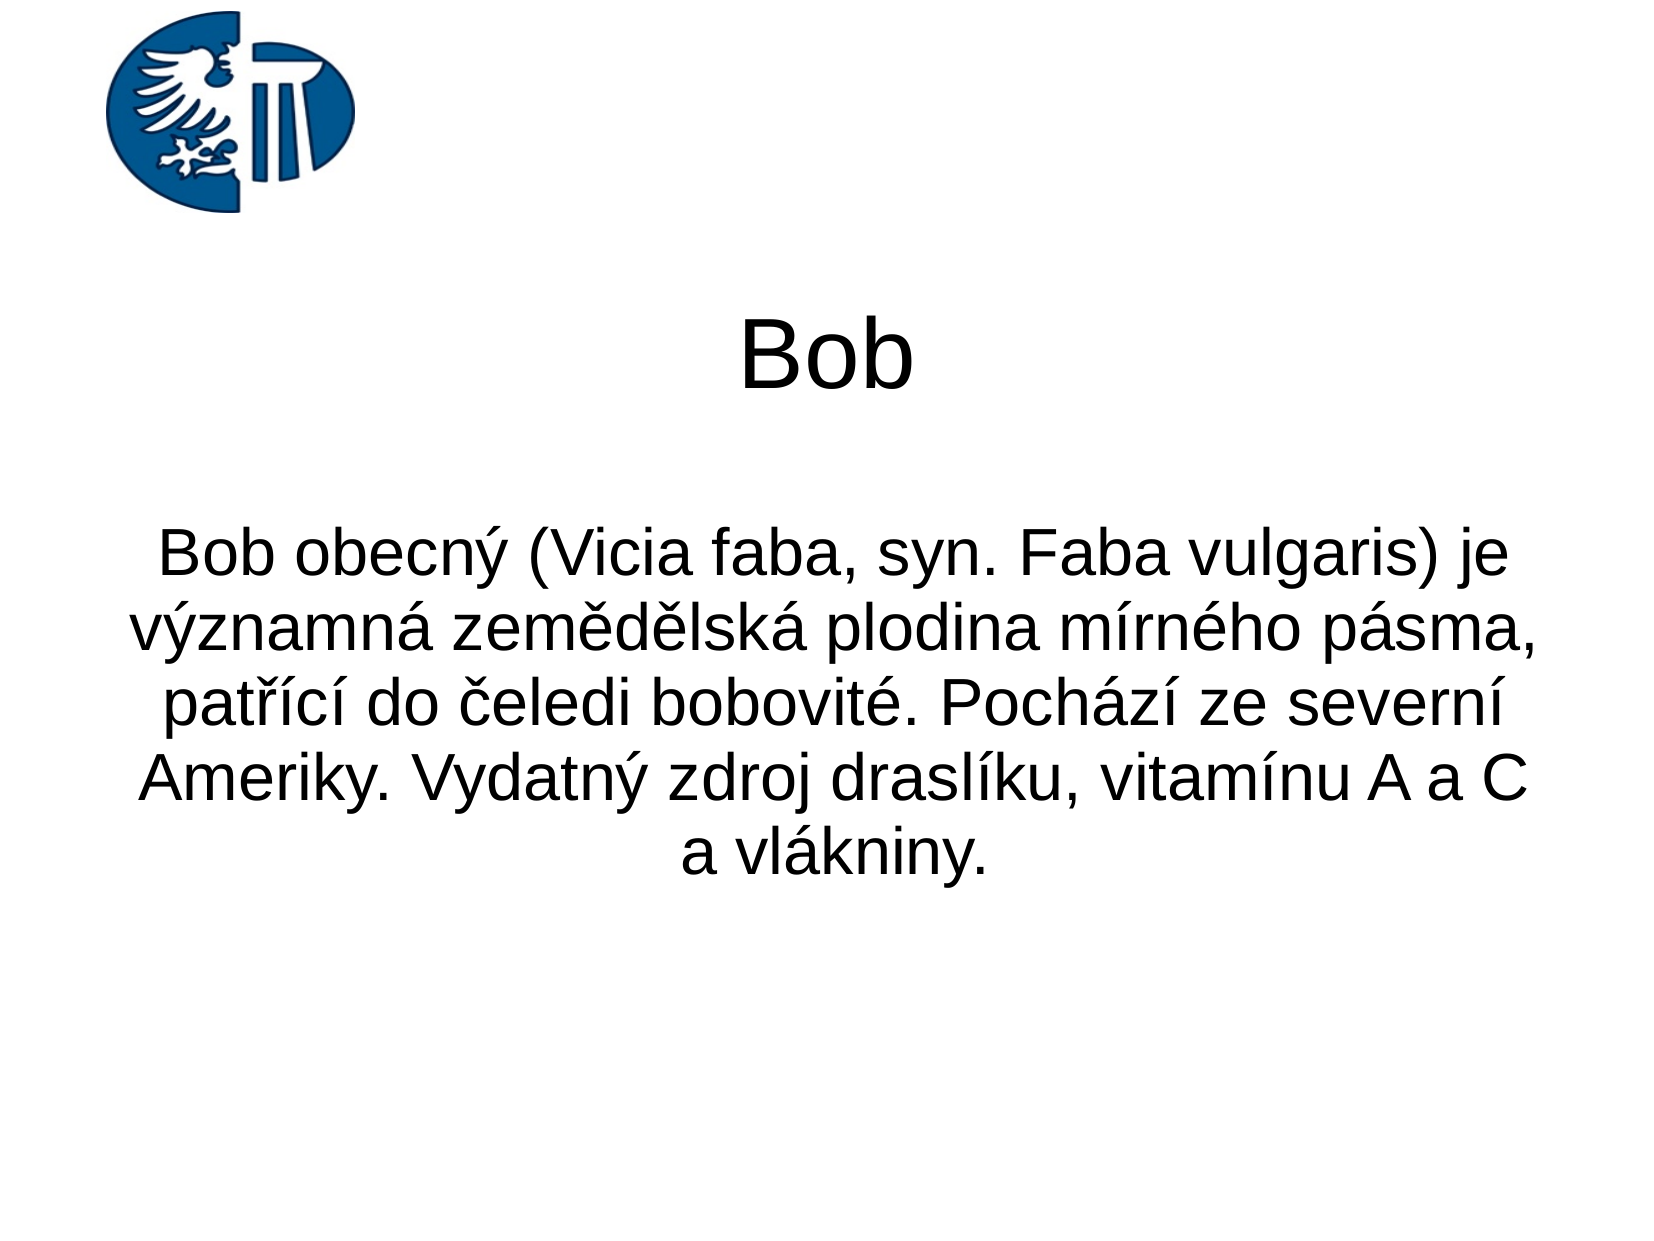

# Bob
Bob obecný (Vicia faba, syn. Faba vulgaris) je významná zemědělská plodina mírného pásma, patřící do čeledi bobovité. Pochází ze severní Ameriky. Vydatný zdroj draslíku, vitamínu A a C a vlákniny.